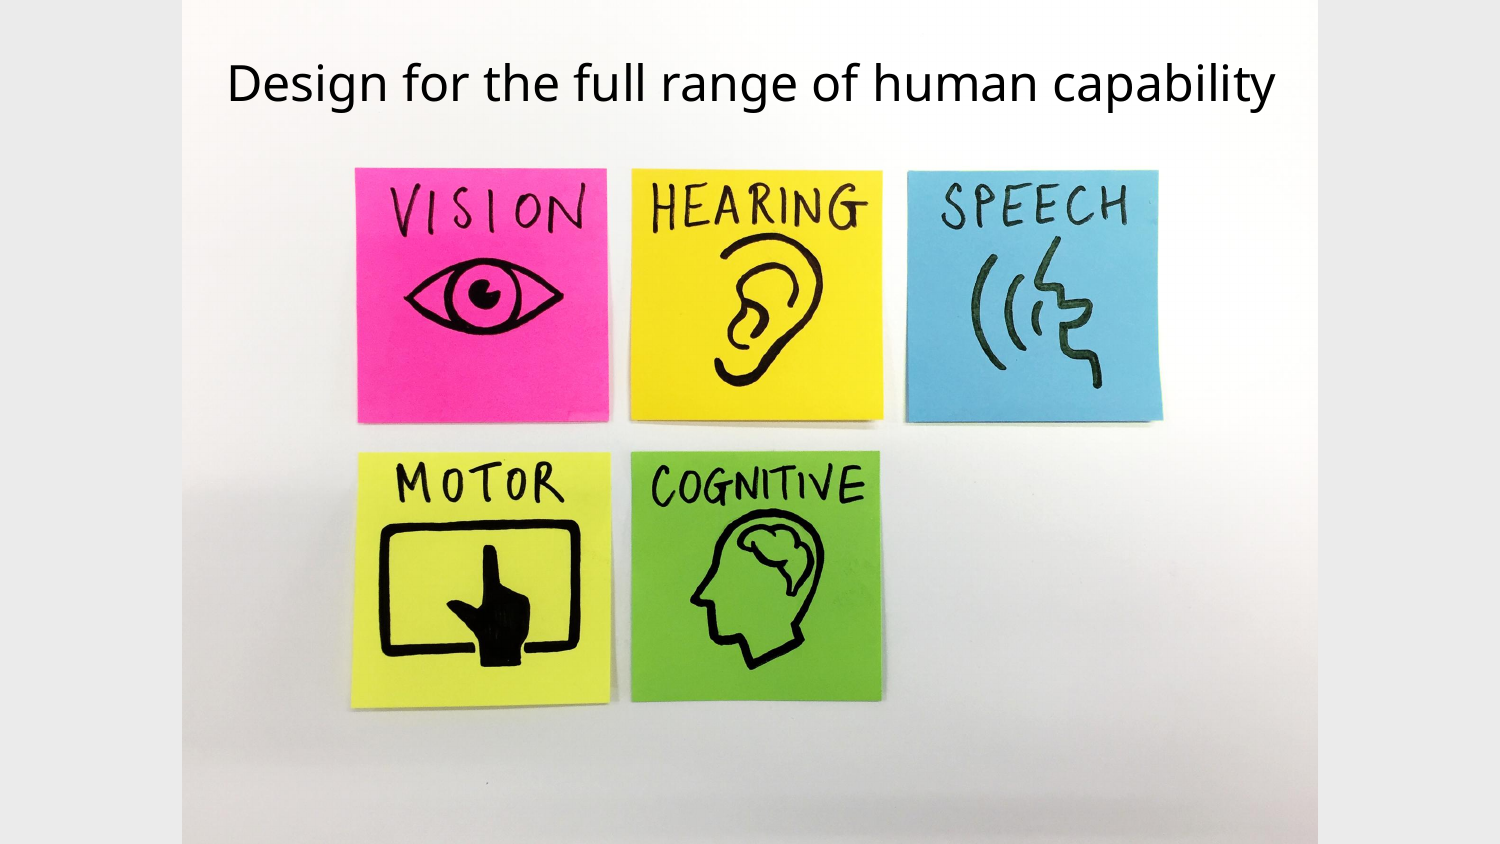

Design for the full range of human capability